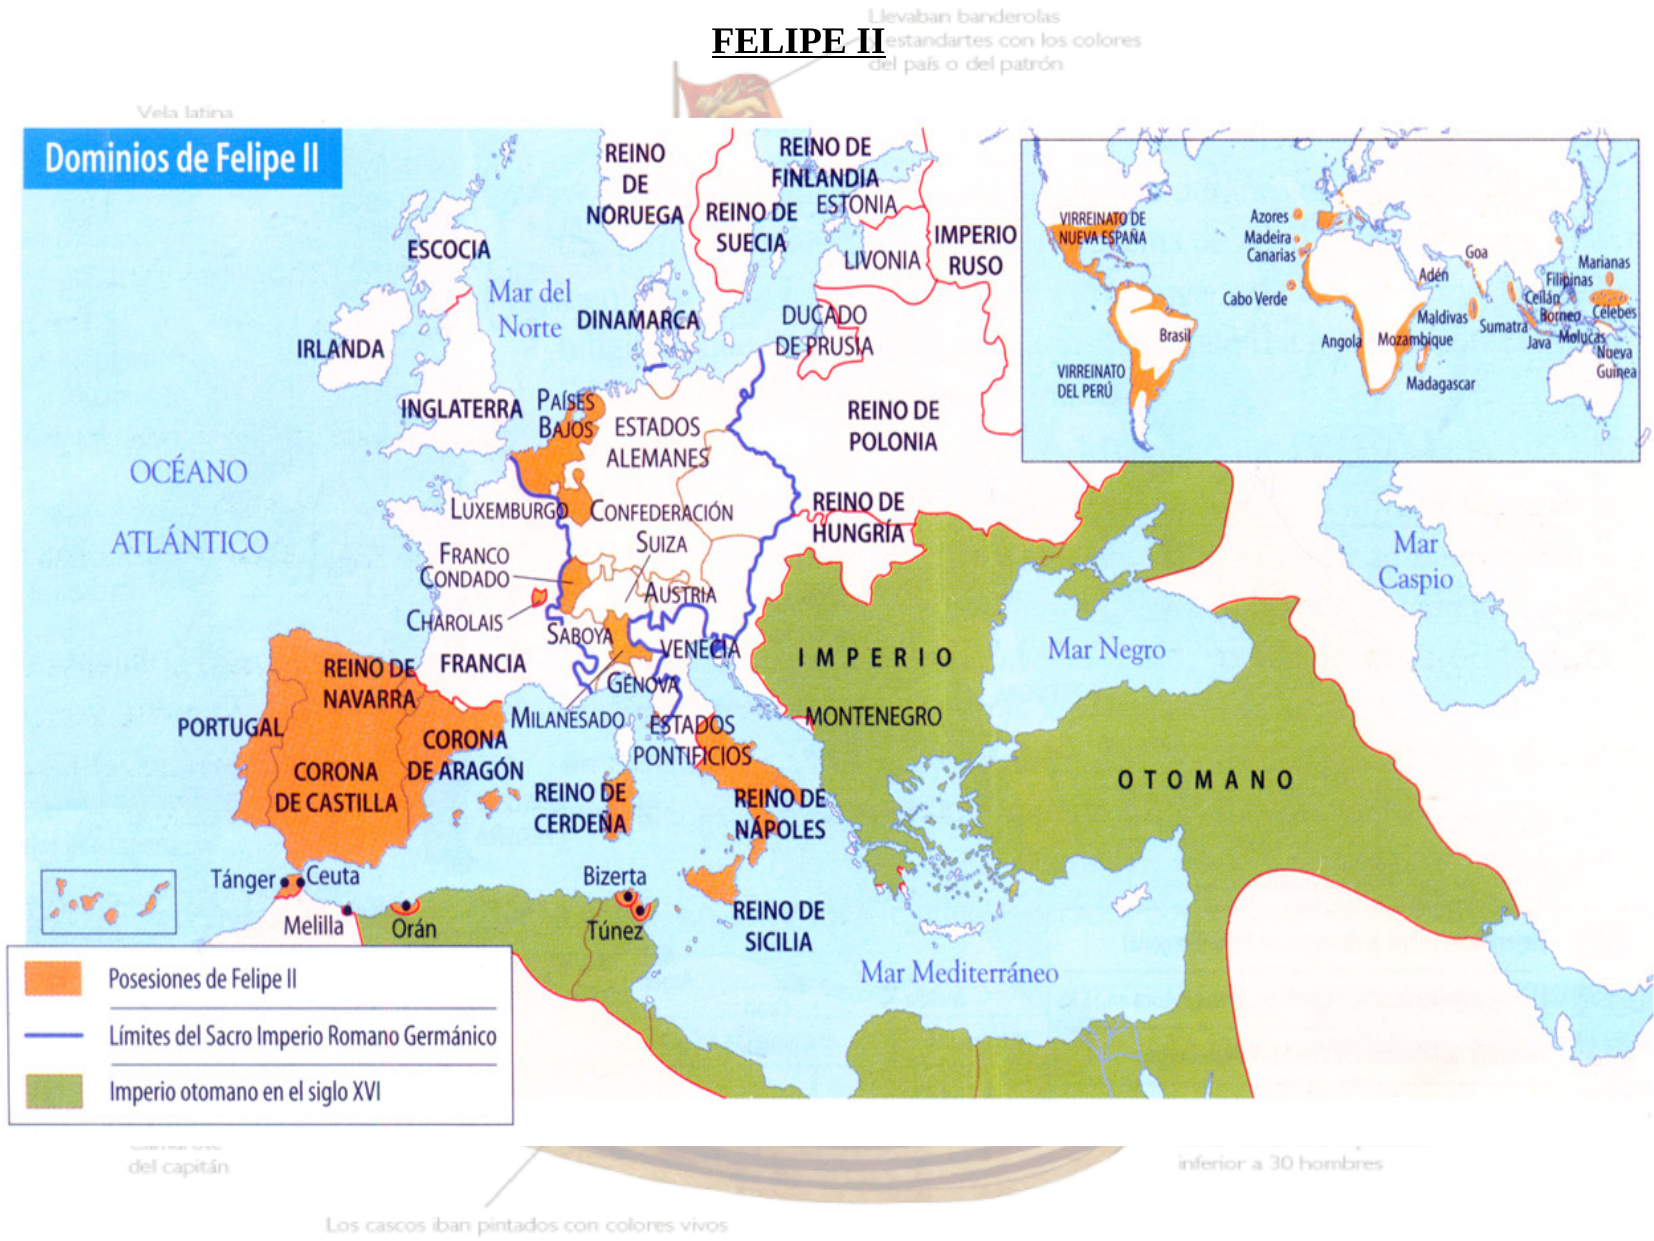

FELIPE II
DERROTA AL IMPERIO TURCO,(BATALLA LEPANTO 1571)
INDEPENDENCIA HOLANDA
(REPÚBLICA PROTESTANTE)
REBELIÓN DE LOS PPBB
POLÍTICA EXTERIOR
CUESTIÓN RELIGIOSA
ANGLICANISMO
GUERRA CON INGLATERRA
COMERCIO
AMERICANO
CUESTIÓN ECONÓMICA
CORONACIÓN PORTUGAL